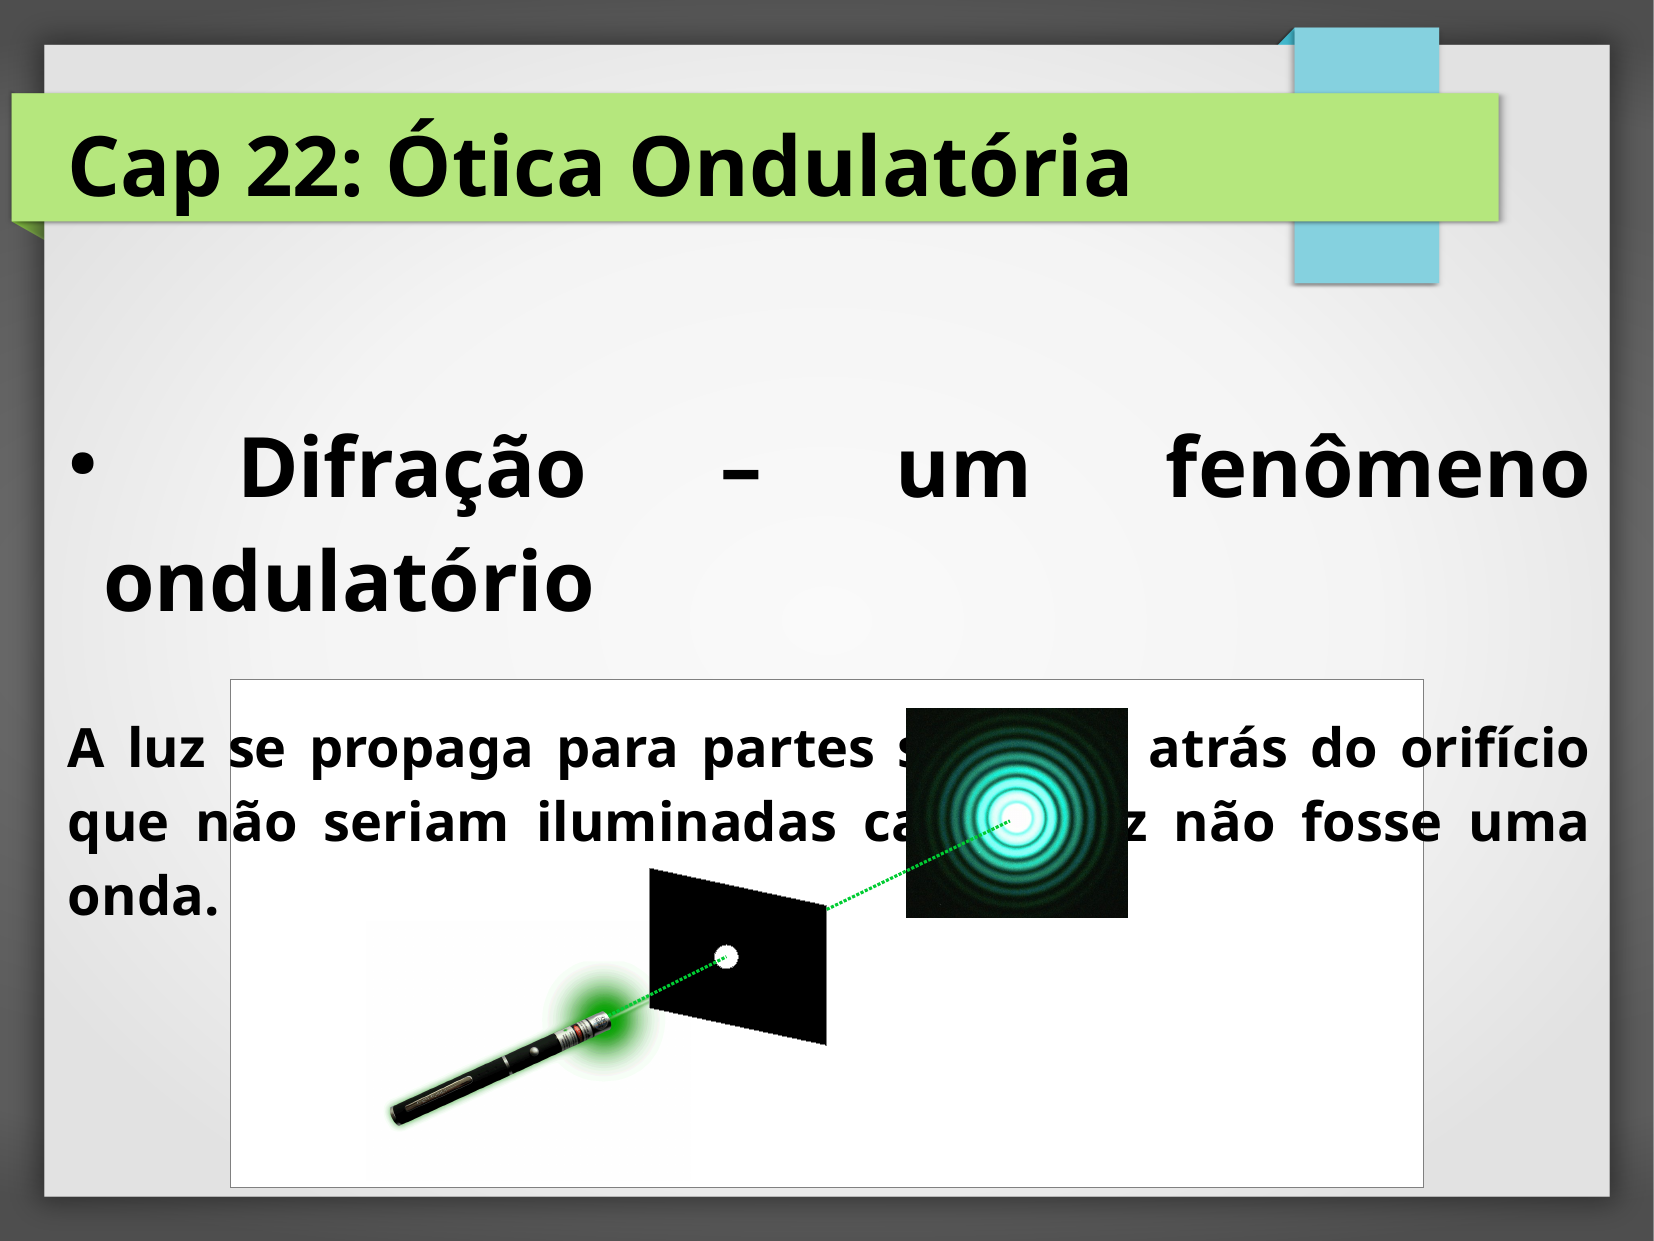

Cap 22: Ótica Ondulatória
 Difração – um fenômeno ondulatório
A luz se propaga para partes situadas atrás do orifício que não seriam iluminadas caso a luz não fosse uma onda.